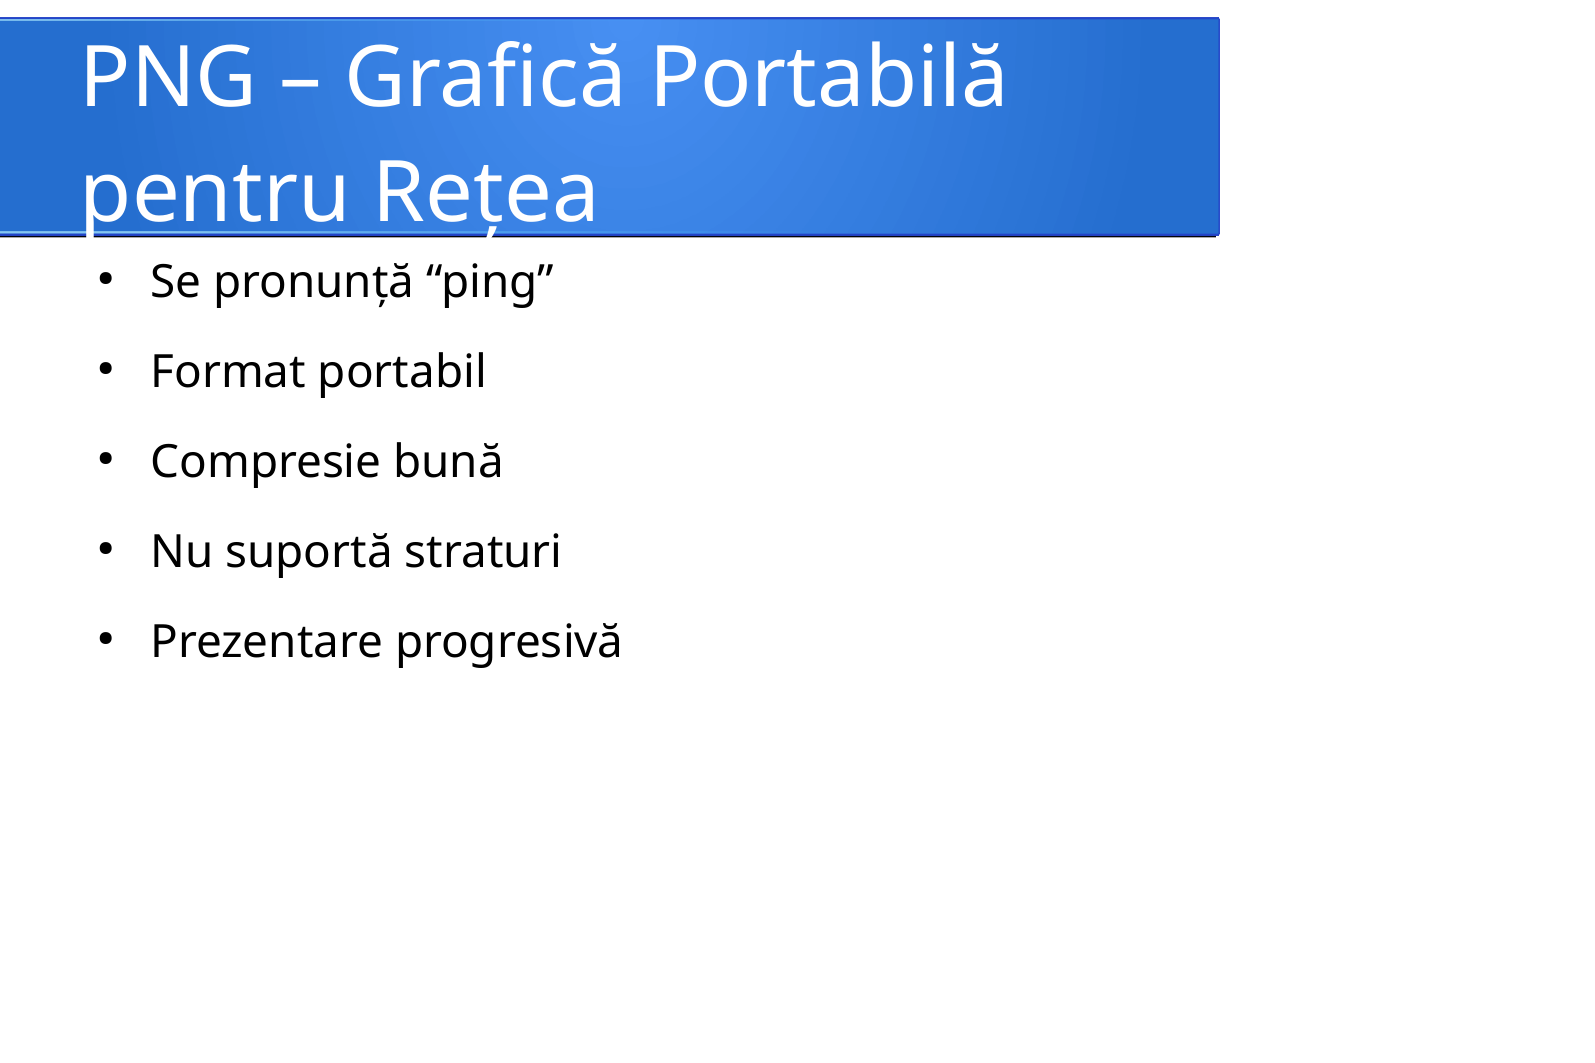

# PNG – Grafică Portabilă pentru Rețea
Se pronunță “ping”
Format portabil
Compresie bună
Nu suportă straturi
Prezentare progresivă